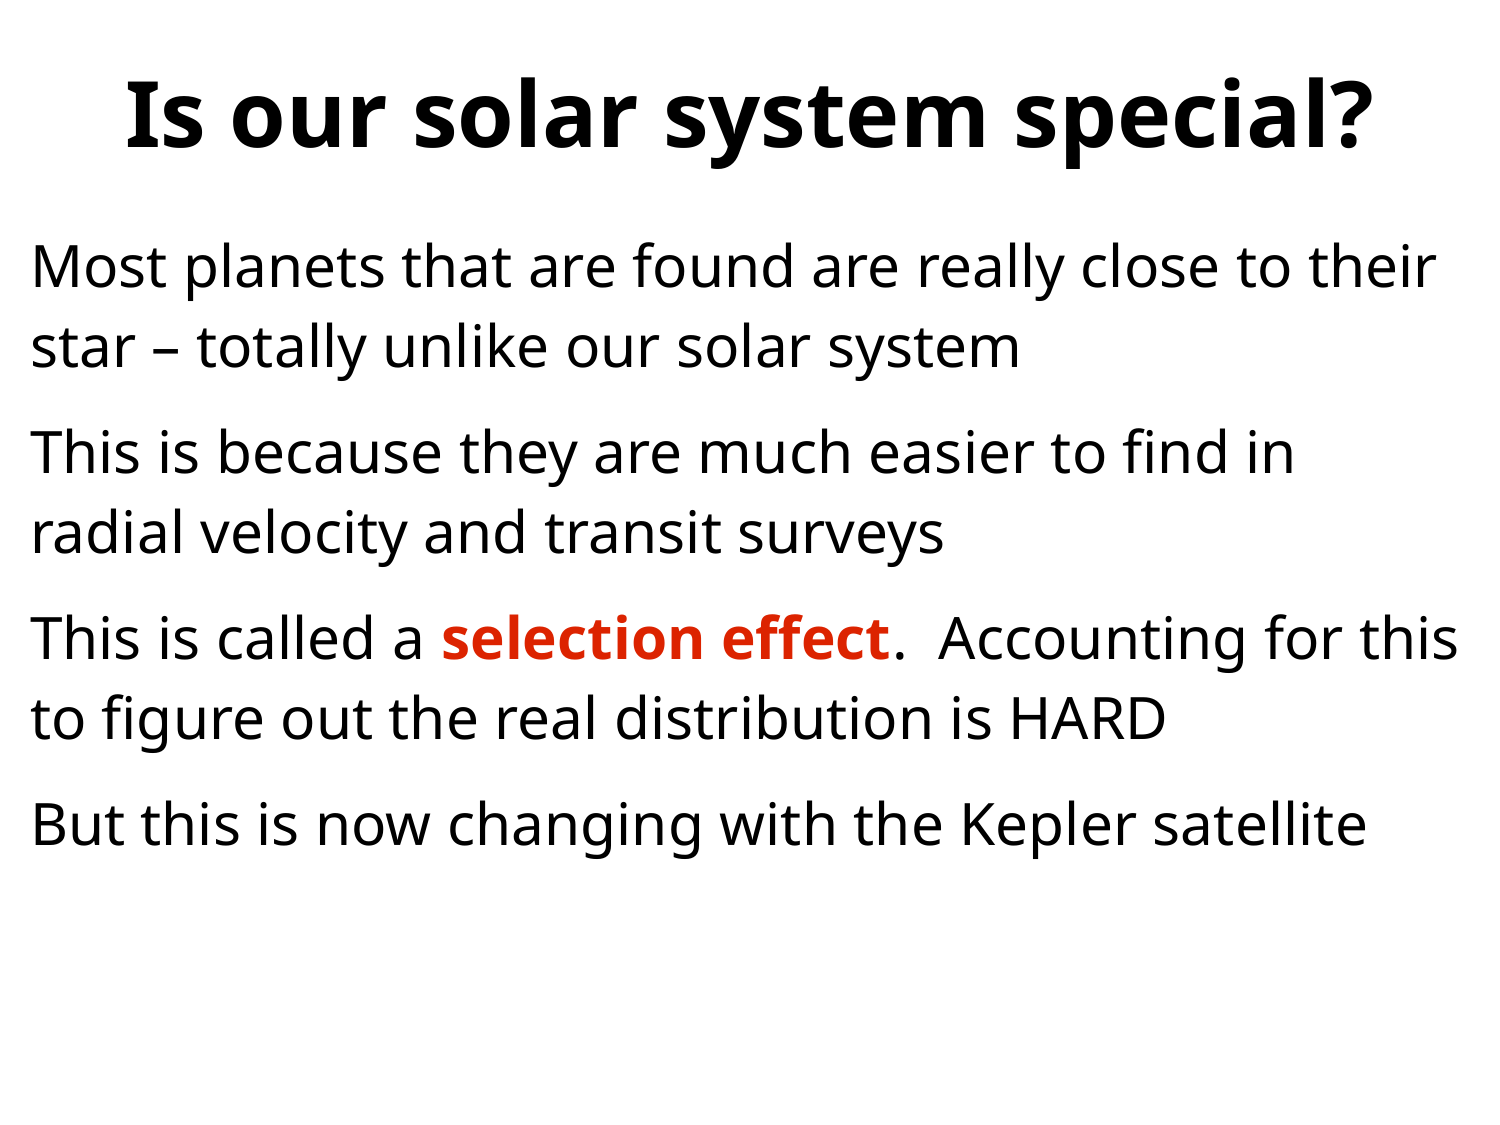

# Is our solar system special?
Most planets that are found are really close to their star – totally unlike our solar system
This is because they are much easier to find in radial velocity and transit surveys
This is called a selection effect. Accounting for this to figure out the real distribution is HARD
But this is now changing with the Kepler satellite